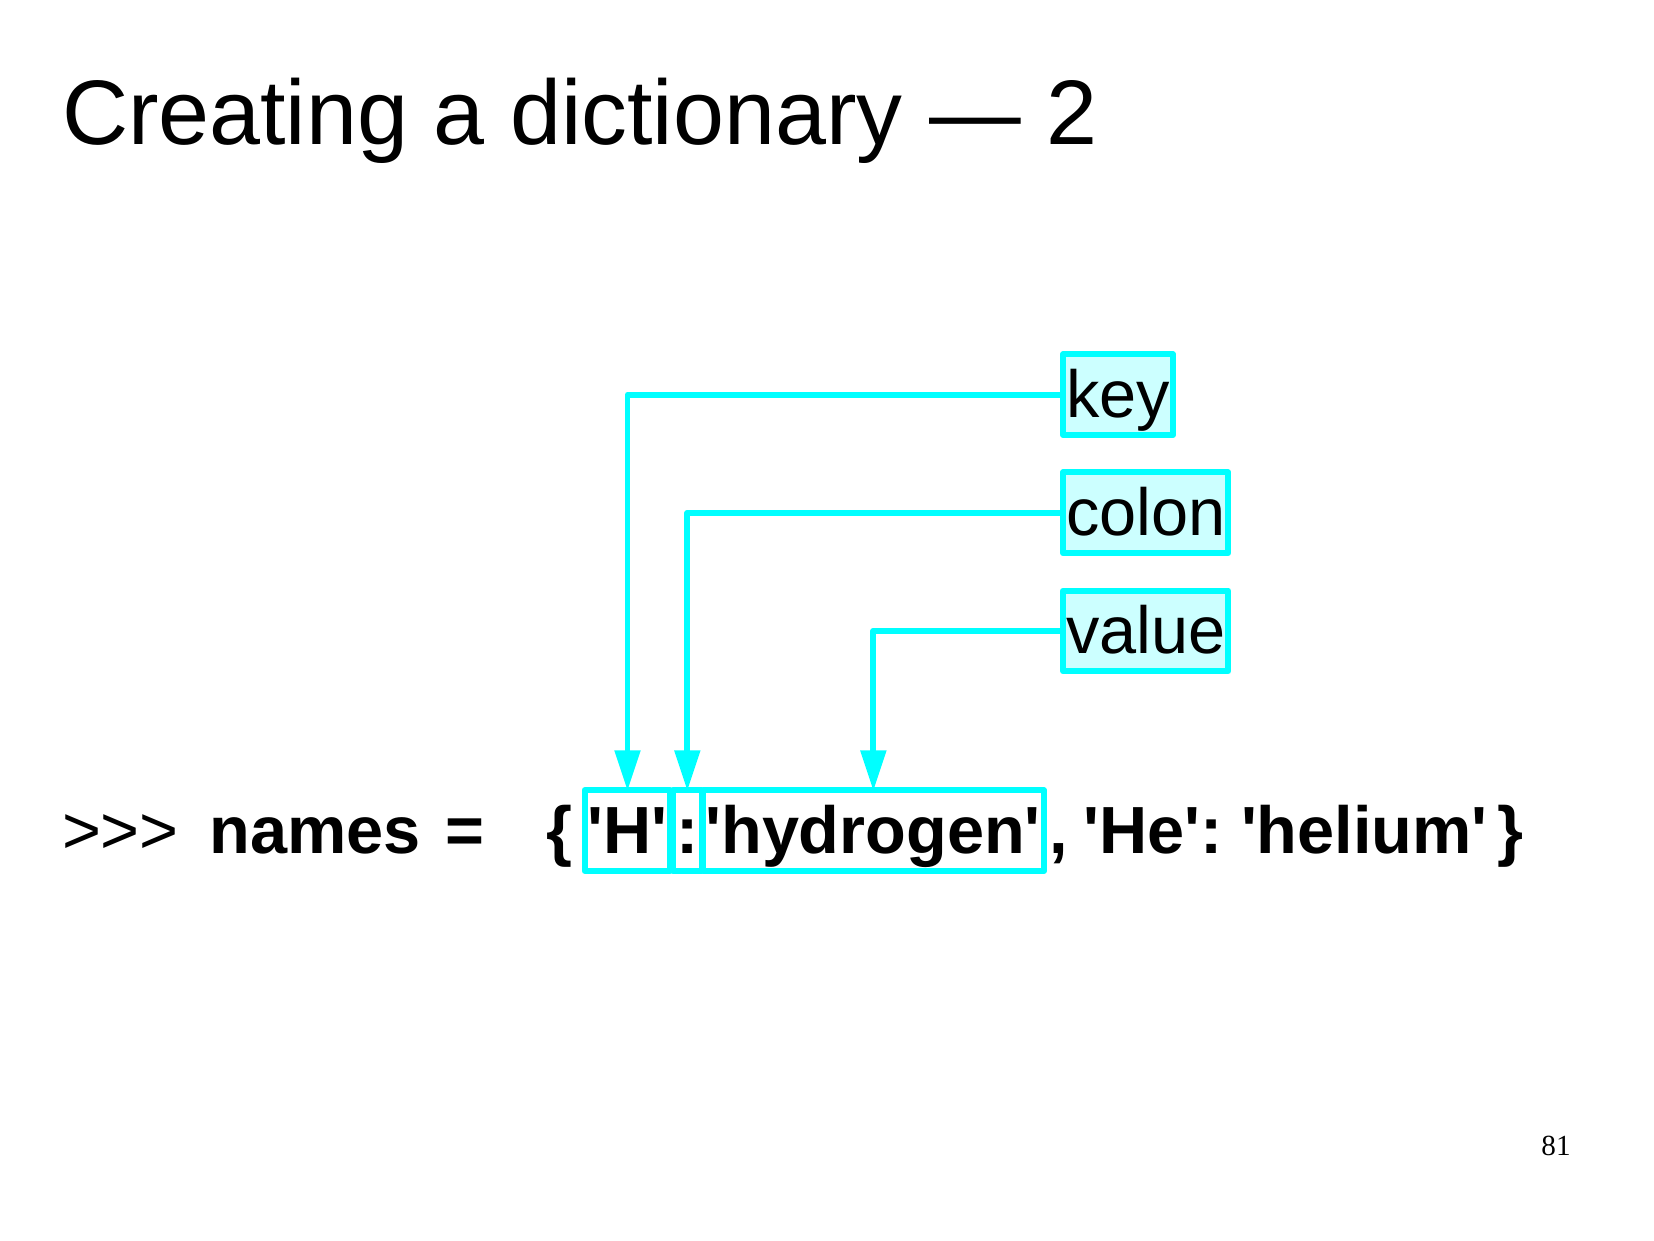

Creating a dictionary — 2
key
colon
value
>>>
names
=
{
'H'
,
'He': 'helium'
}
:
'hydrogen'
81